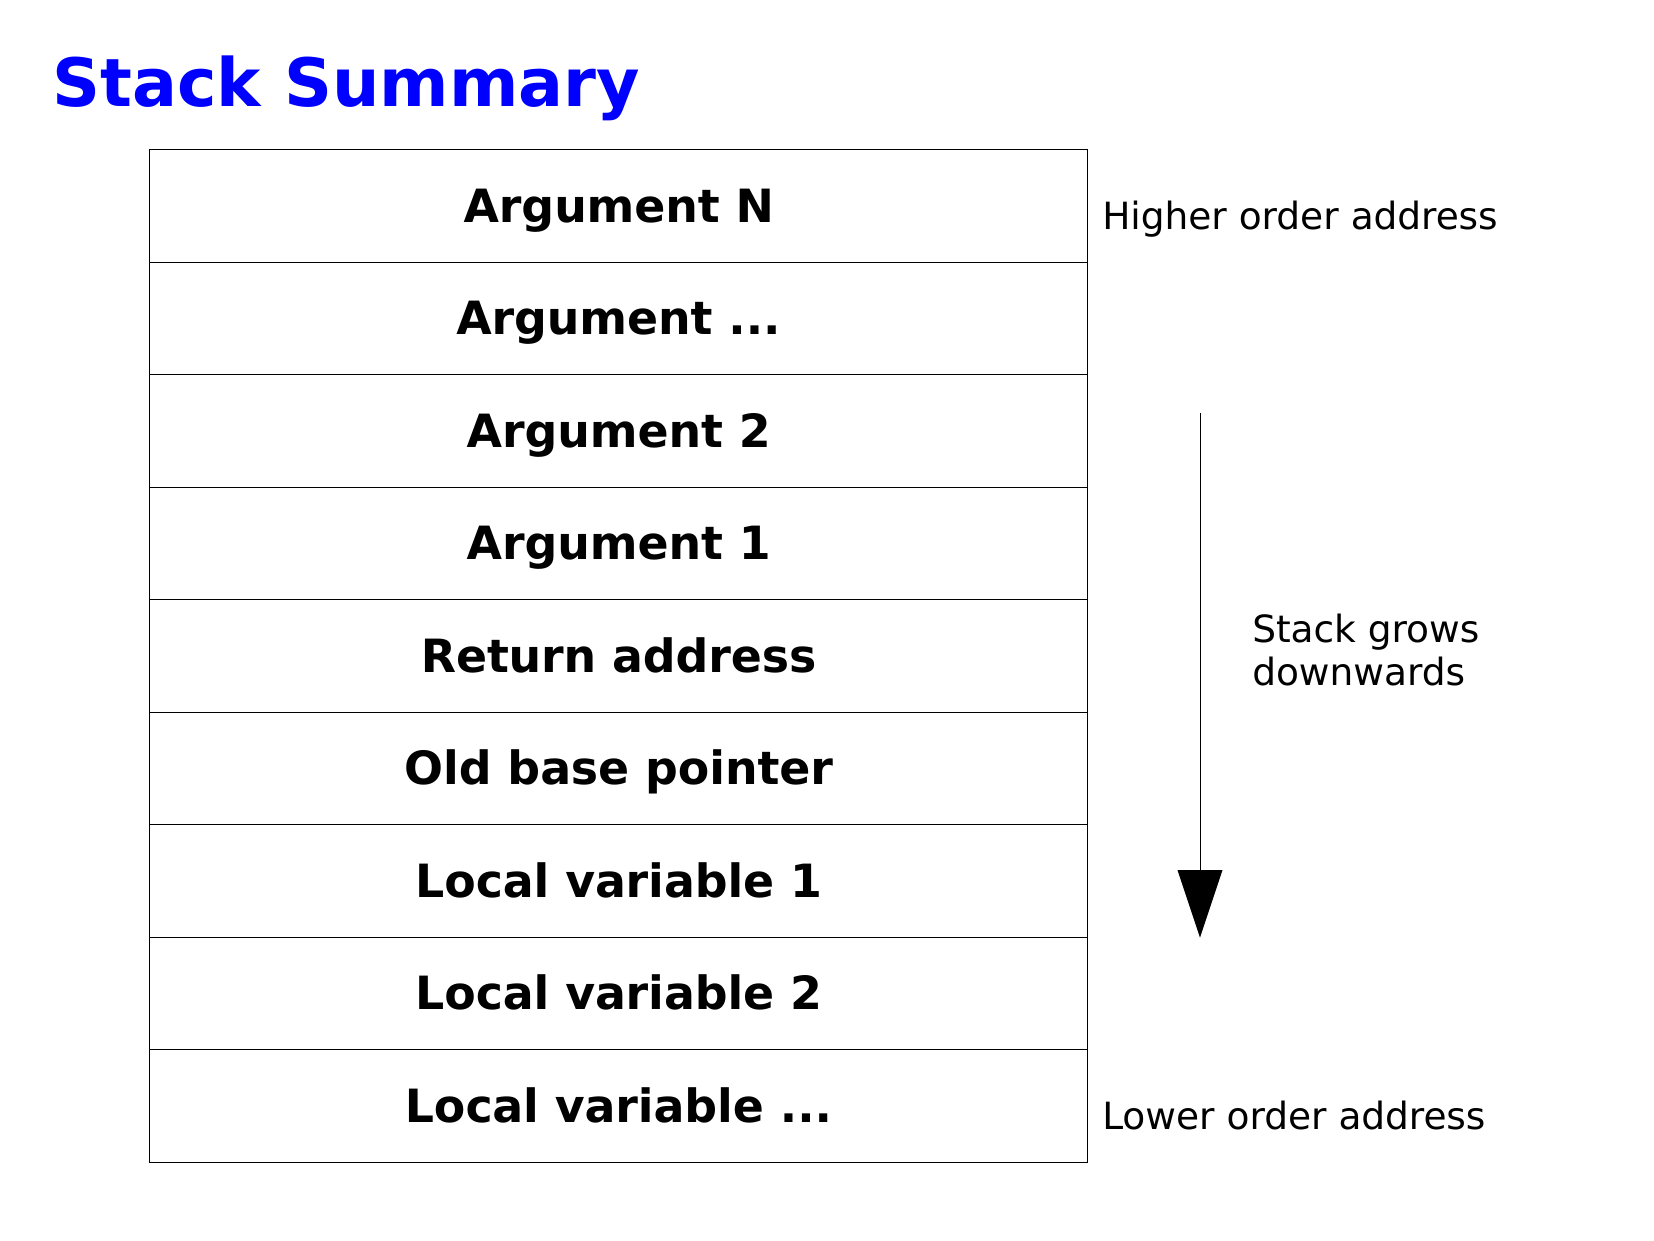

Stack Summary
Argument N
Higher order address
Argument ...
Argument 2
Argument 1
Return address
Stack grows downwards
Old base pointer
Local variable 1
Local variable 2
Local variable ...
Lower order address